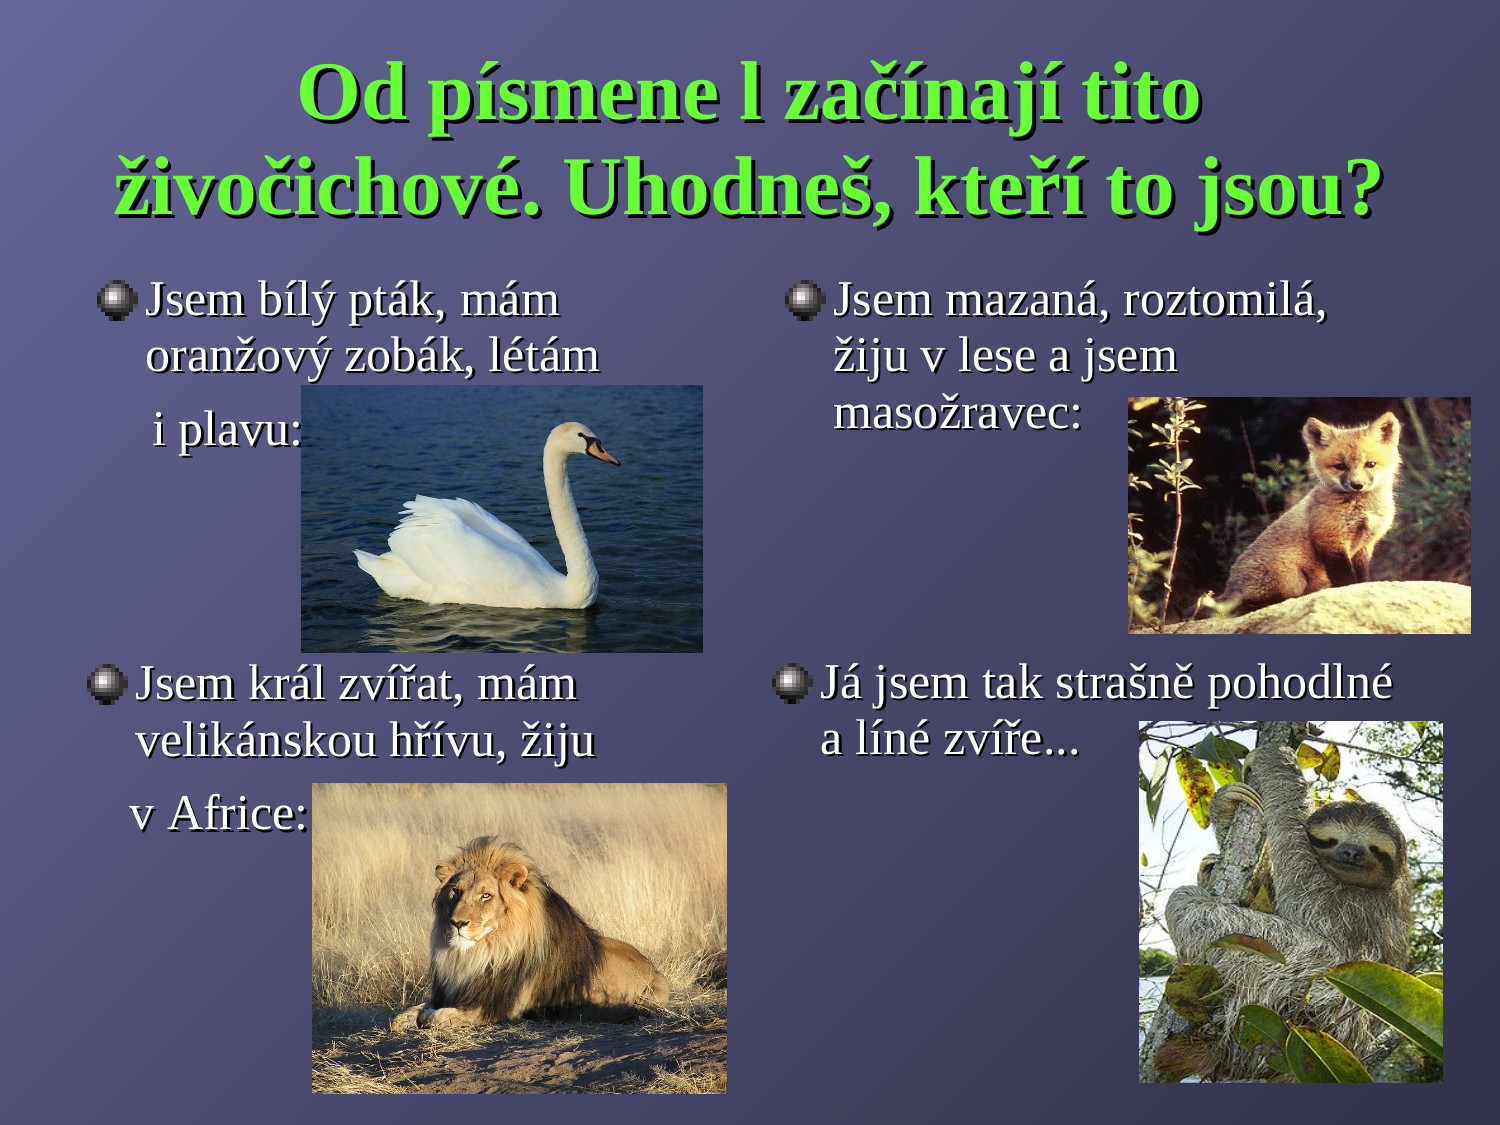

# Od písmene l začínají tito živočichové. Uhodneš, kteří to jsou?
Jsem bílý pták, mám oranžový zobák, létám
 i plavu:
Jsem mazaná, roztomilá, žiju v lese a jsem masožravec:
Já jsem tak strašně pohodlné
a líné zvíře...
Jsem král zvířat, mám velikánskou hřívu, žiju
 v Africe: